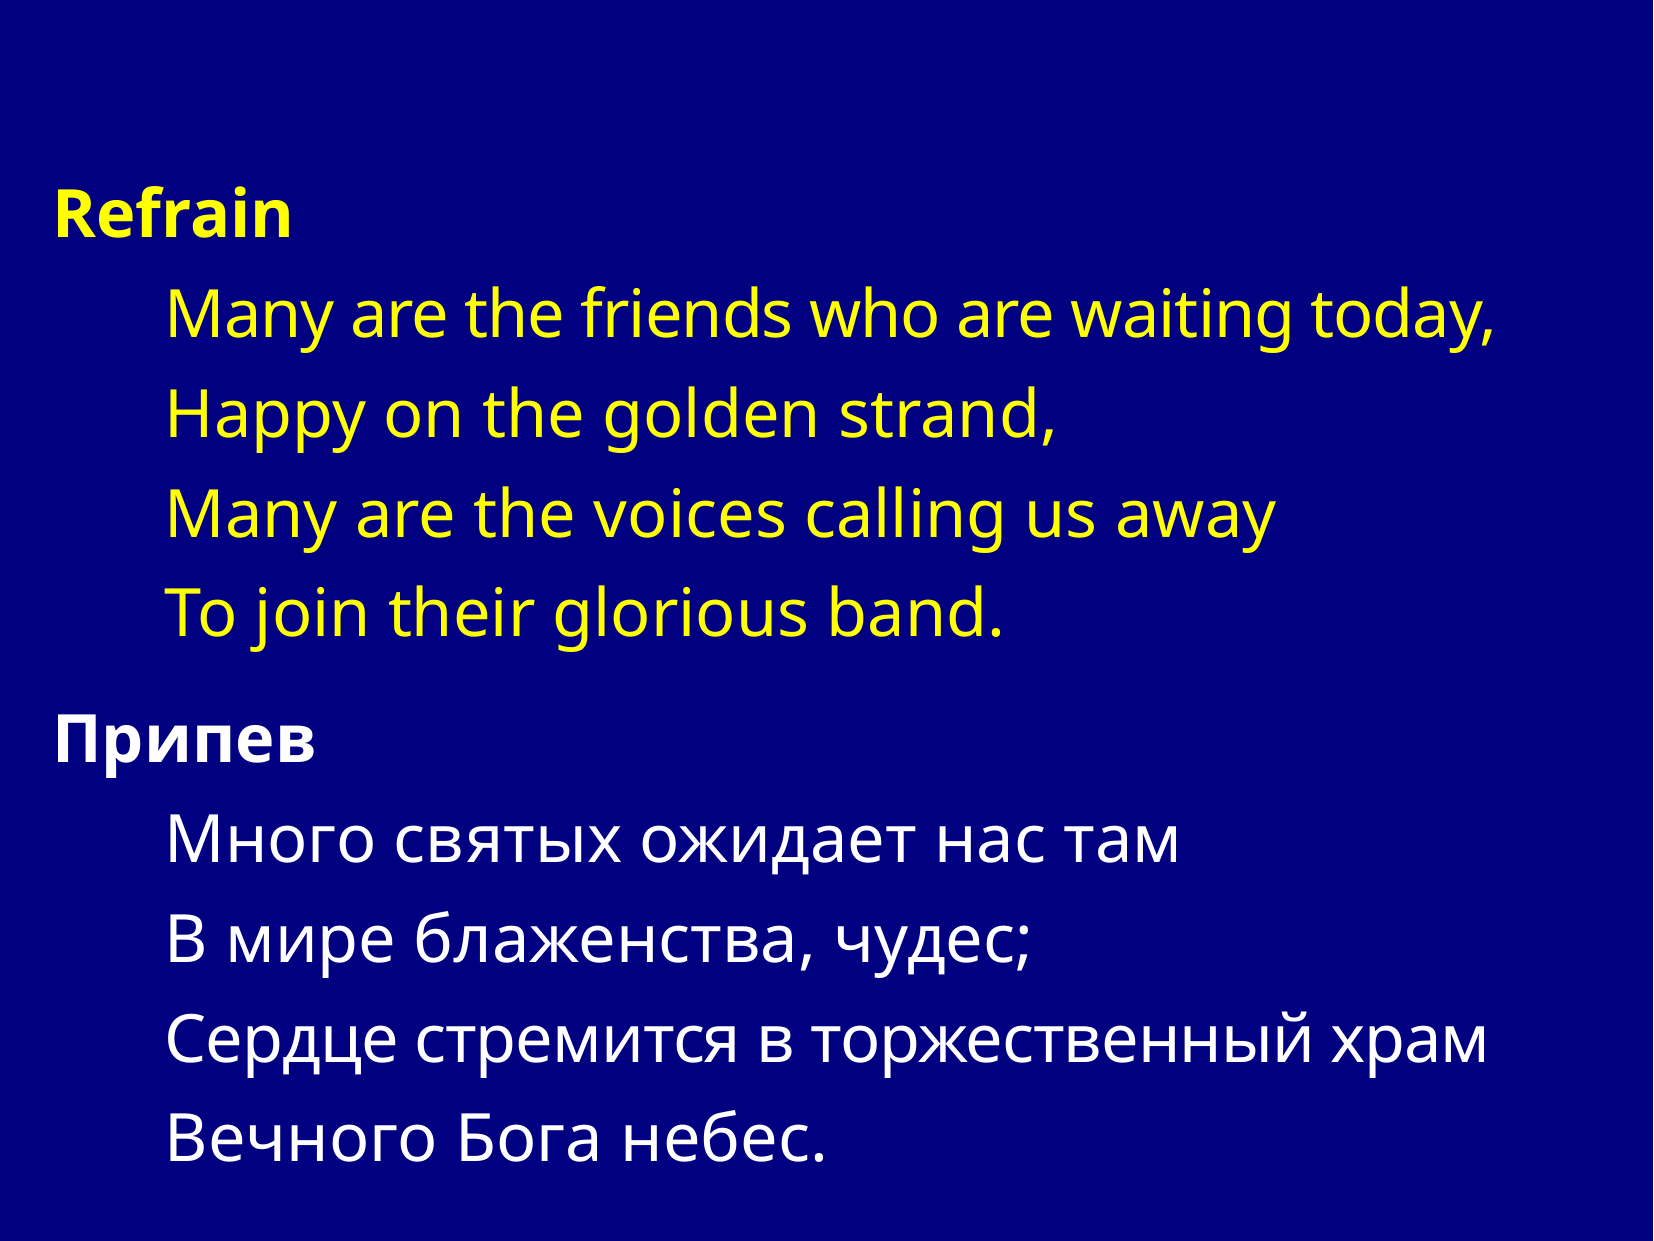

Refrain
	Many are the friends who are waiting today,
	Happy on the golden strand,
	Many are the voices calling us away
	To join their glorious band.
Припев
	Много святых ожидает нас там
	В мире блаженства, чудес;
	Сердце стремится в торжественный храм
	Вечного Бога небес.